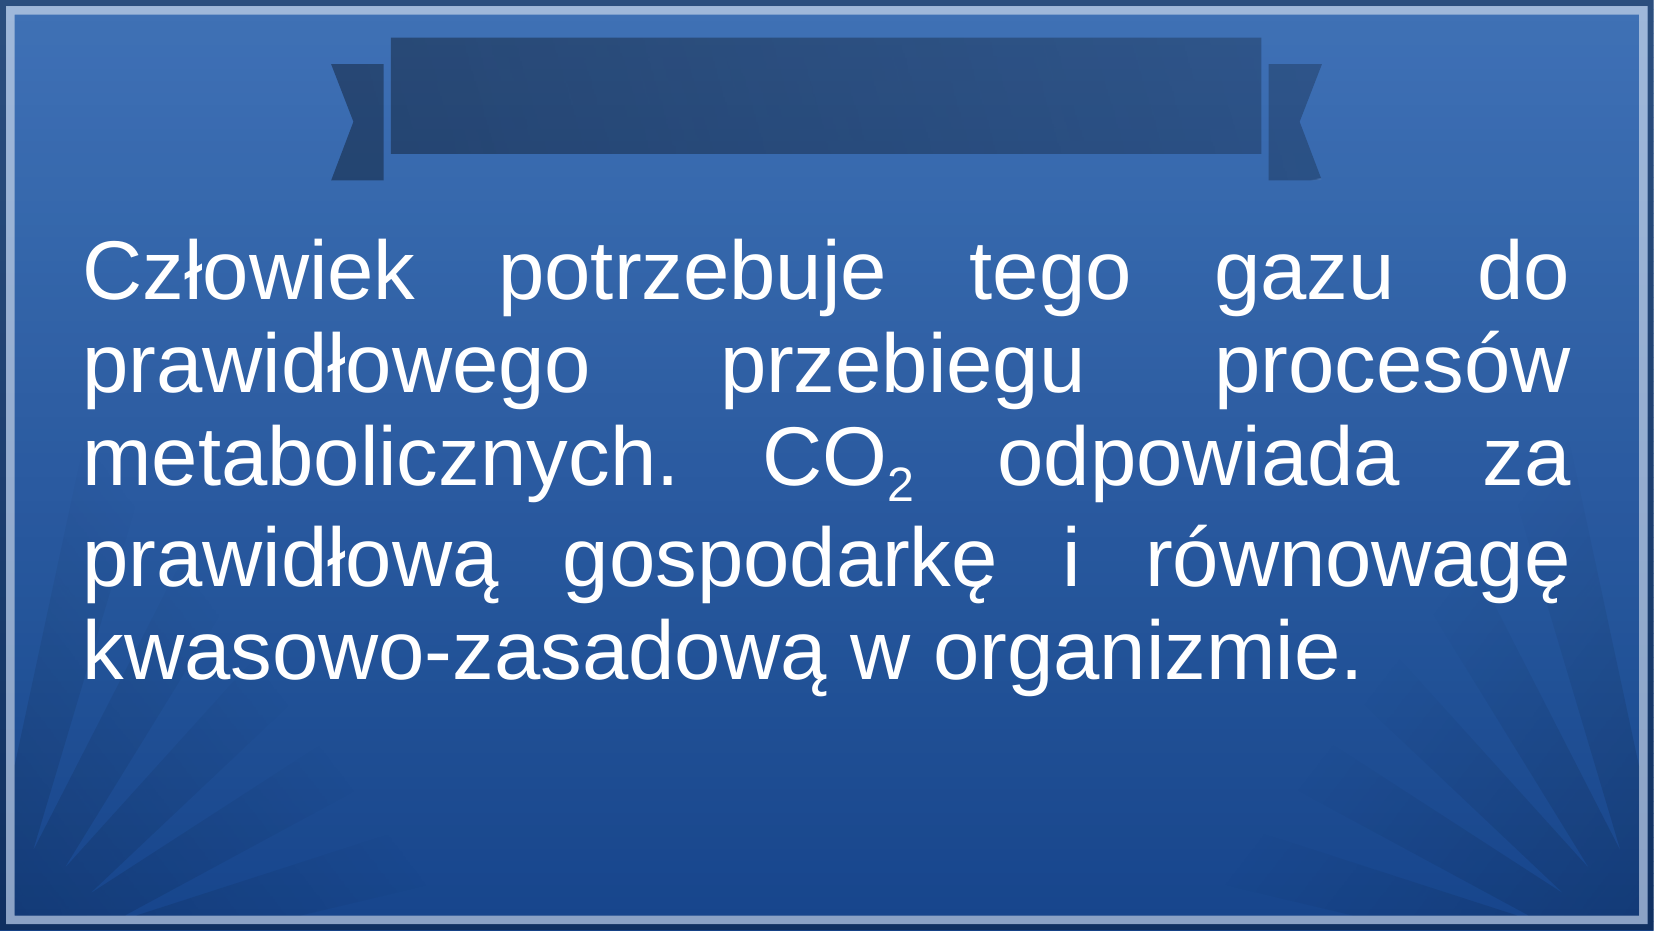

#
Człowiek potrzebuje tego gazu do prawidłowego przebiegu procesów metabolicznych. CO2 odpowiada za prawidłową gospodarkę i równowagę kwasowo-zasadową w organizmie.